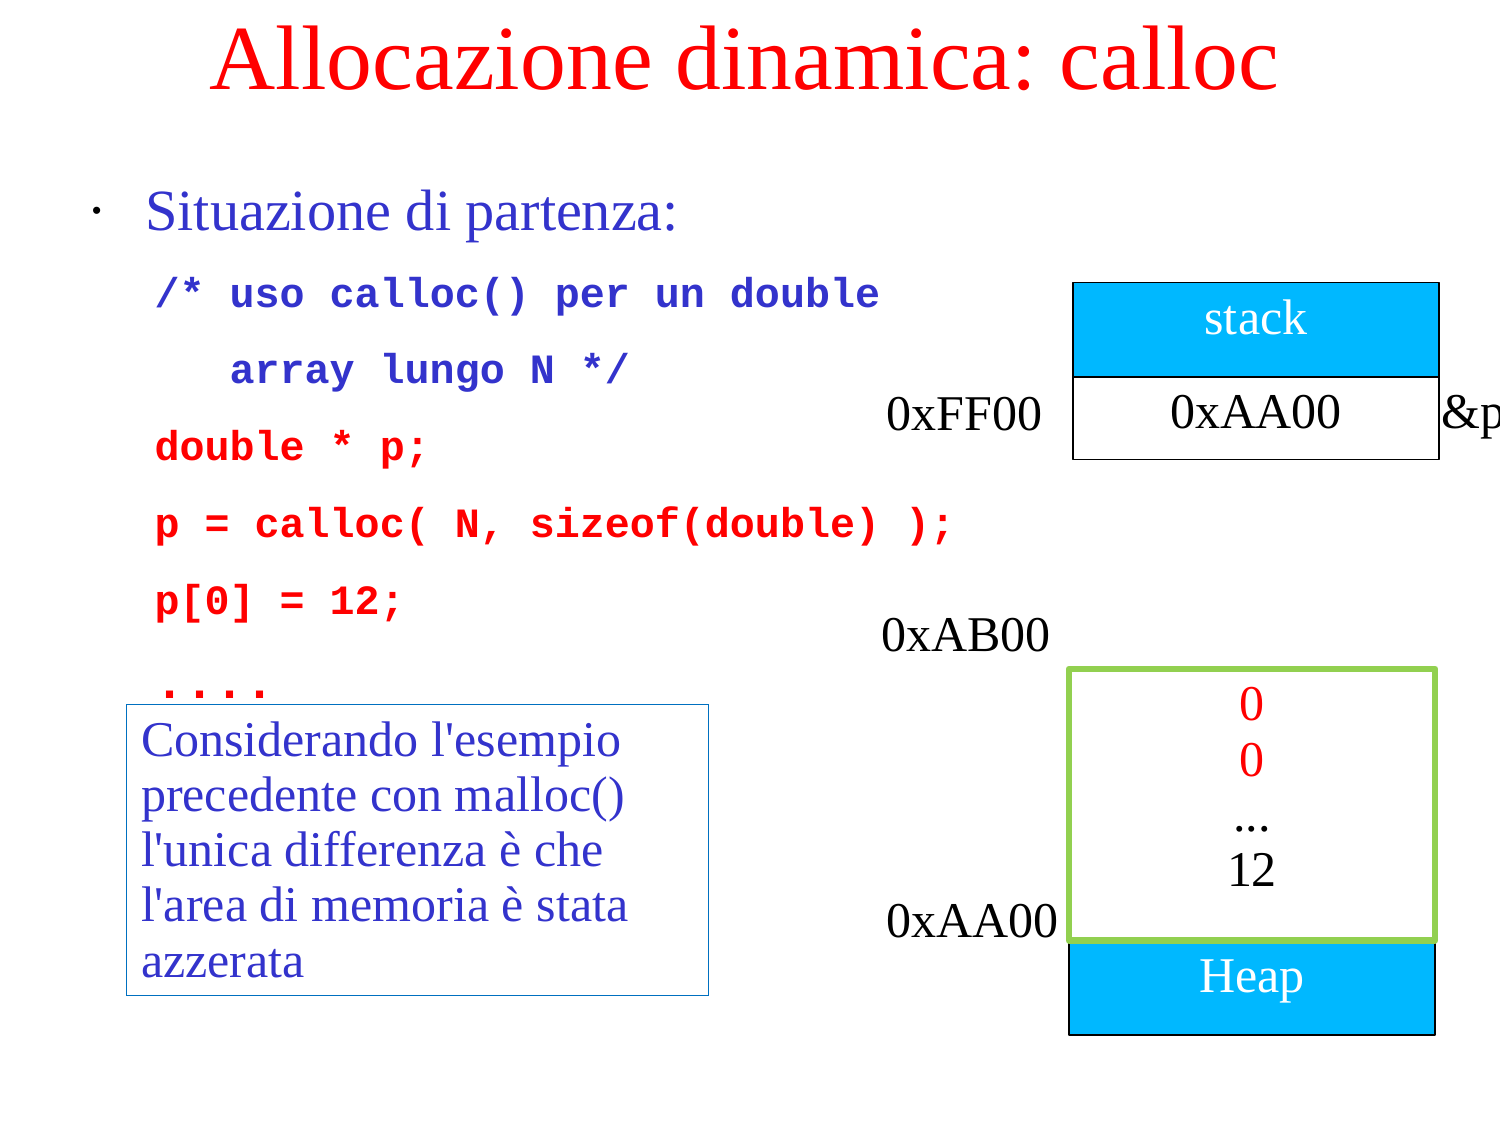

# Allocazione dinamica: calloc
Situazione di partenza:
/* uso calloc() per un double
 array lungo N */
double * p;
p = calloc( N, sizeof(double) );
p[0] = 12;
....
stack
0xAA00
&p
0xFF00
0xAB00
0
0
...
12
Considerando l'esempio precedente con malloc() l'unica differenza è che l'area di memoria è stata
azzerata
0xAA00
Heap